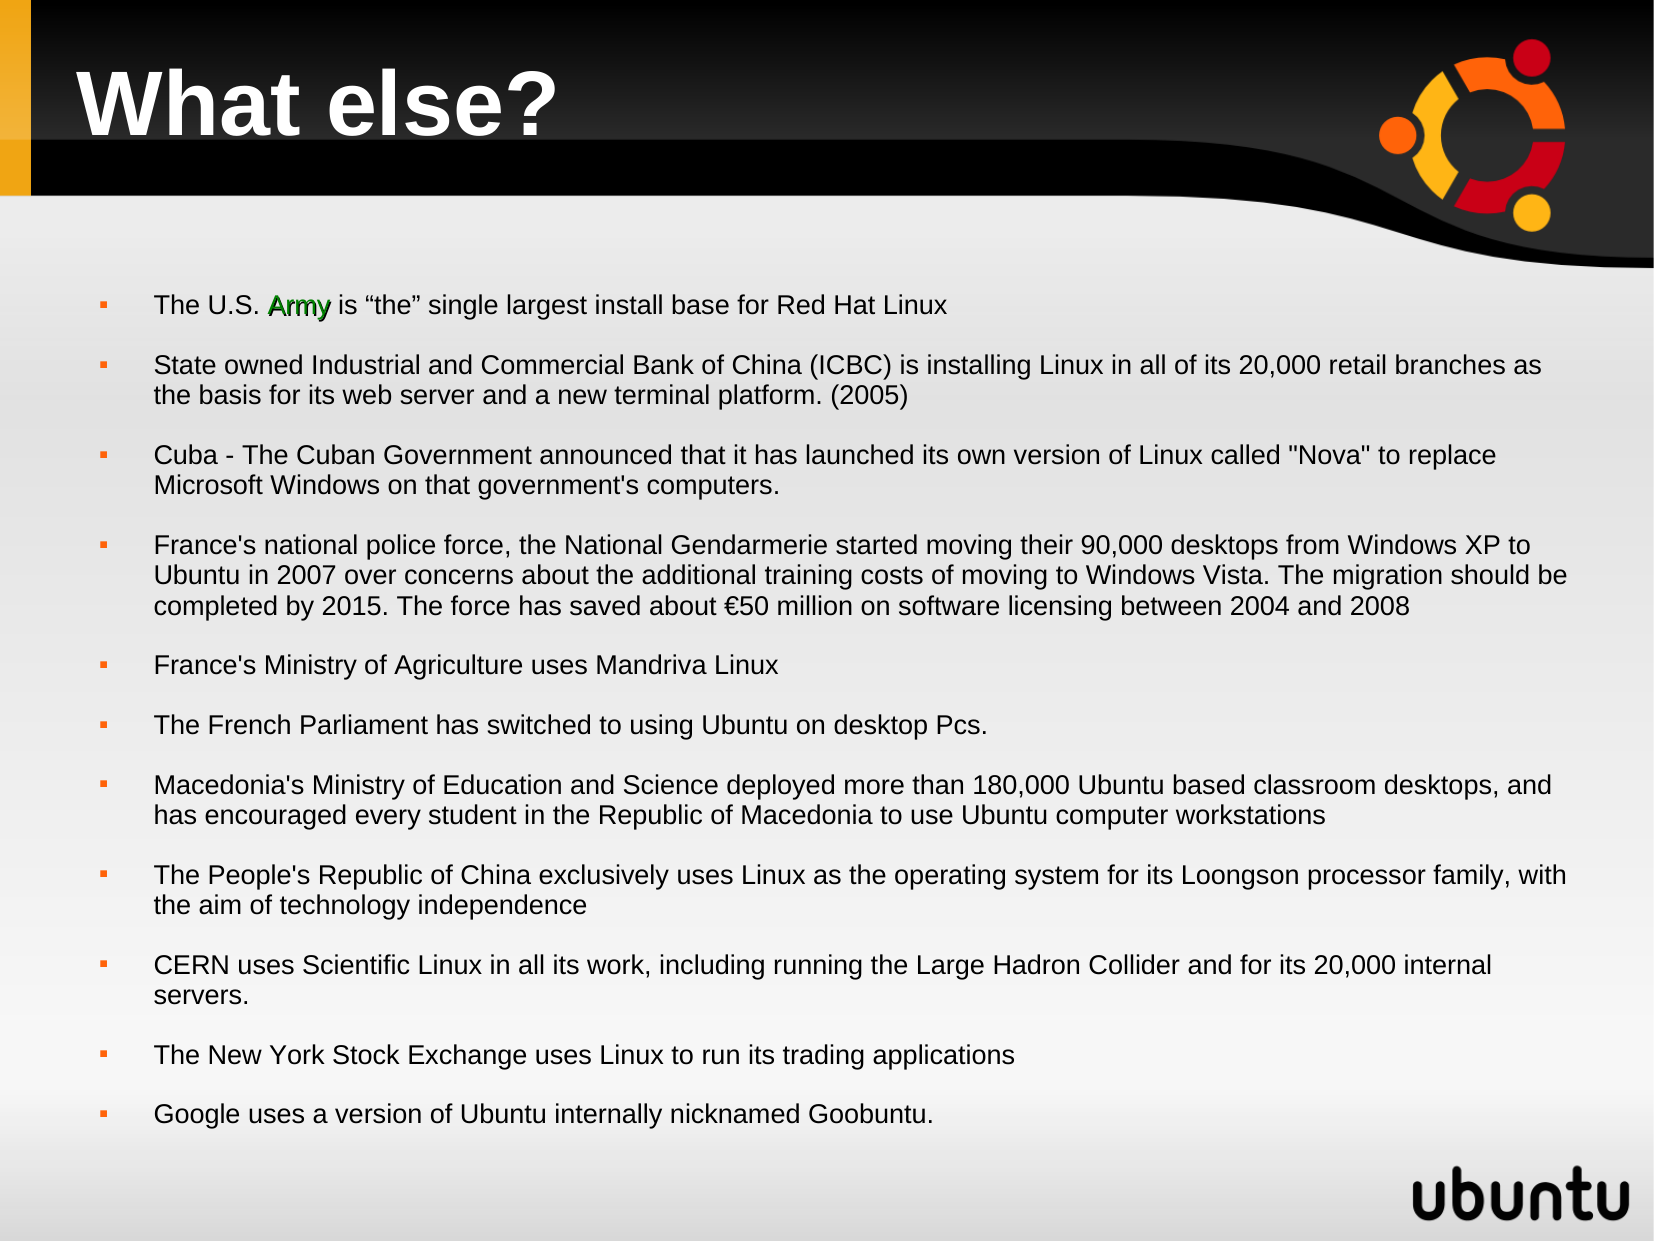

# What else?
The U.S. Army is “the” single largest install base for Red Hat Linux
State owned Industrial and Commercial Bank of China (ICBC) is installing Linux in all of its 20,000 retail branches as the basis for its web server and a new terminal platform. (2005)
Cuba - The Cuban Government announced that it has launched its own version of Linux called "Nova" to replace Microsoft Windows on that government's computers.
France's national police force, the National Gendarmerie started moving their 90,000 desktops from Windows XP to Ubuntu in 2007 over concerns about the additional training costs of moving to Windows Vista. The migration should be completed by 2015. The force has saved about €50 million on software licensing between 2004 and 2008
France's Ministry of Agriculture uses Mandriva Linux
The French Parliament has switched to using Ubuntu on desktop Pcs.
Macedonia's Ministry of Education and Science deployed more than 180,000 Ubuntu based classroom desktops, and has encouraged every student in the Republic of Macedonia to use Ubuntu computer workstations
The People's Republic of China exclusively uses Linux as the operating system for its Loongson processor family, with the aim of technology independence
CERN uses Scientific Linux in all its work, including running the Large Hadron Collider and for its 20,000 internal servers.
The New York Stock Exchange uses Linux to run its trading applications
Google uses a version of Ubuntu internally nicknamed Goobuntu.